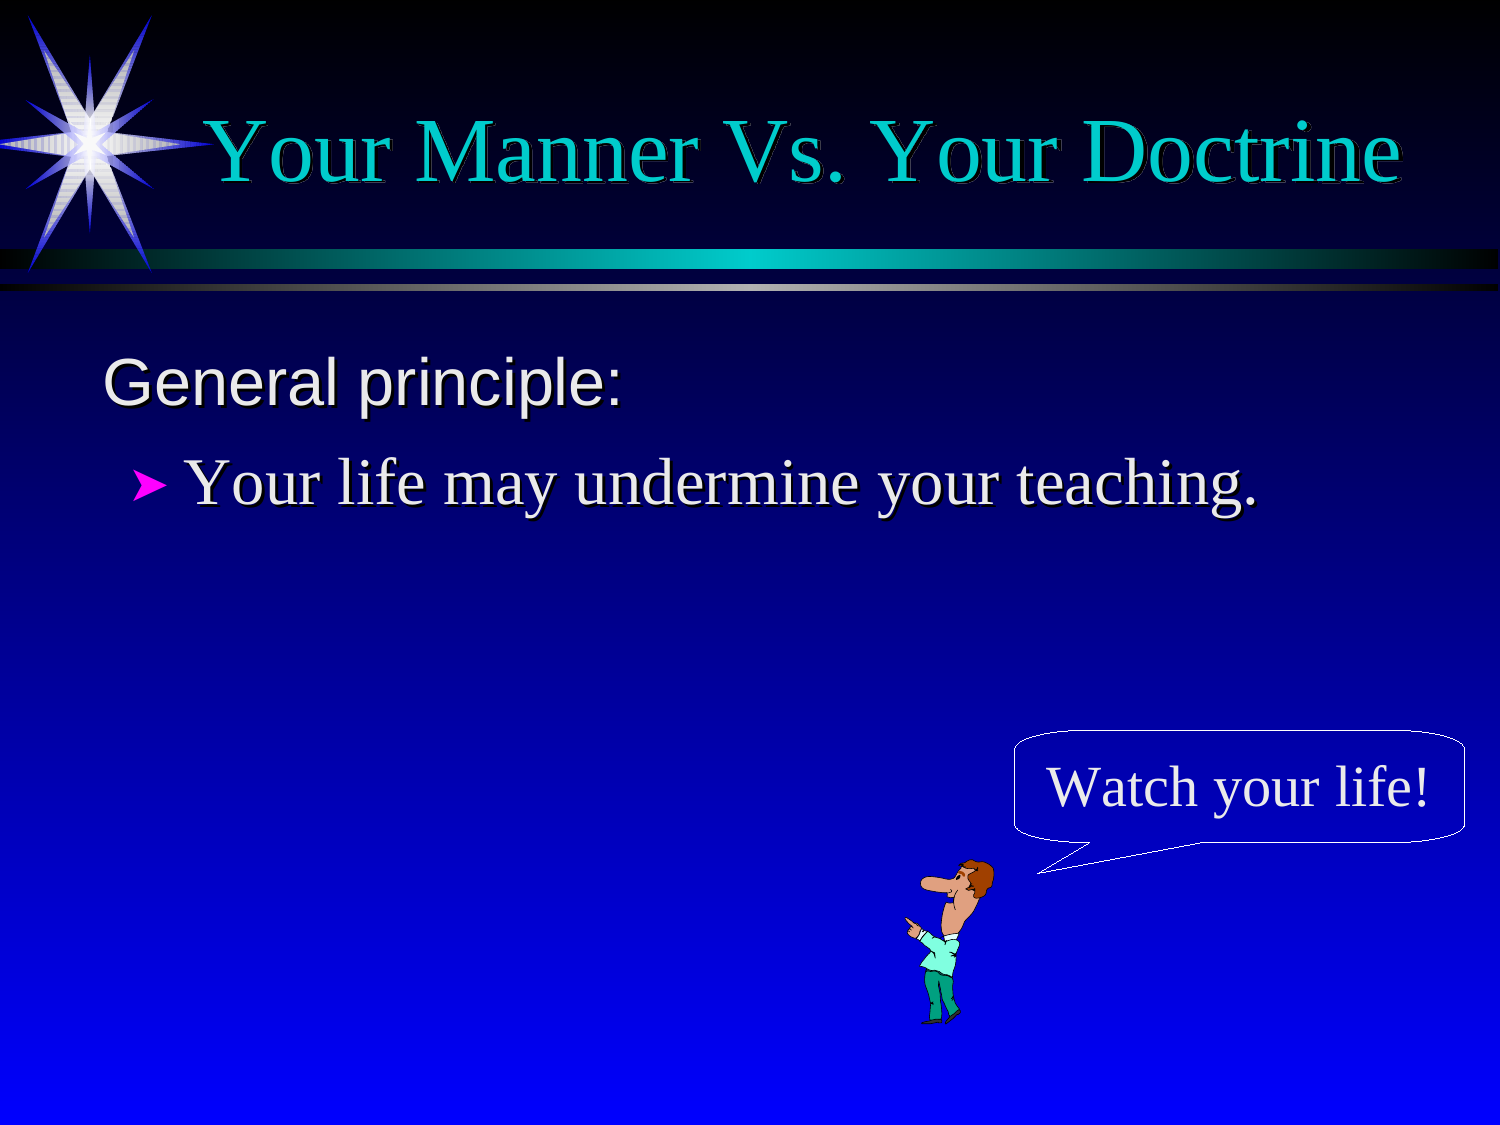

# Your Manner Vs. Your Doctrine
General principle:
Your life may undermine your teaching.
Watch your life!